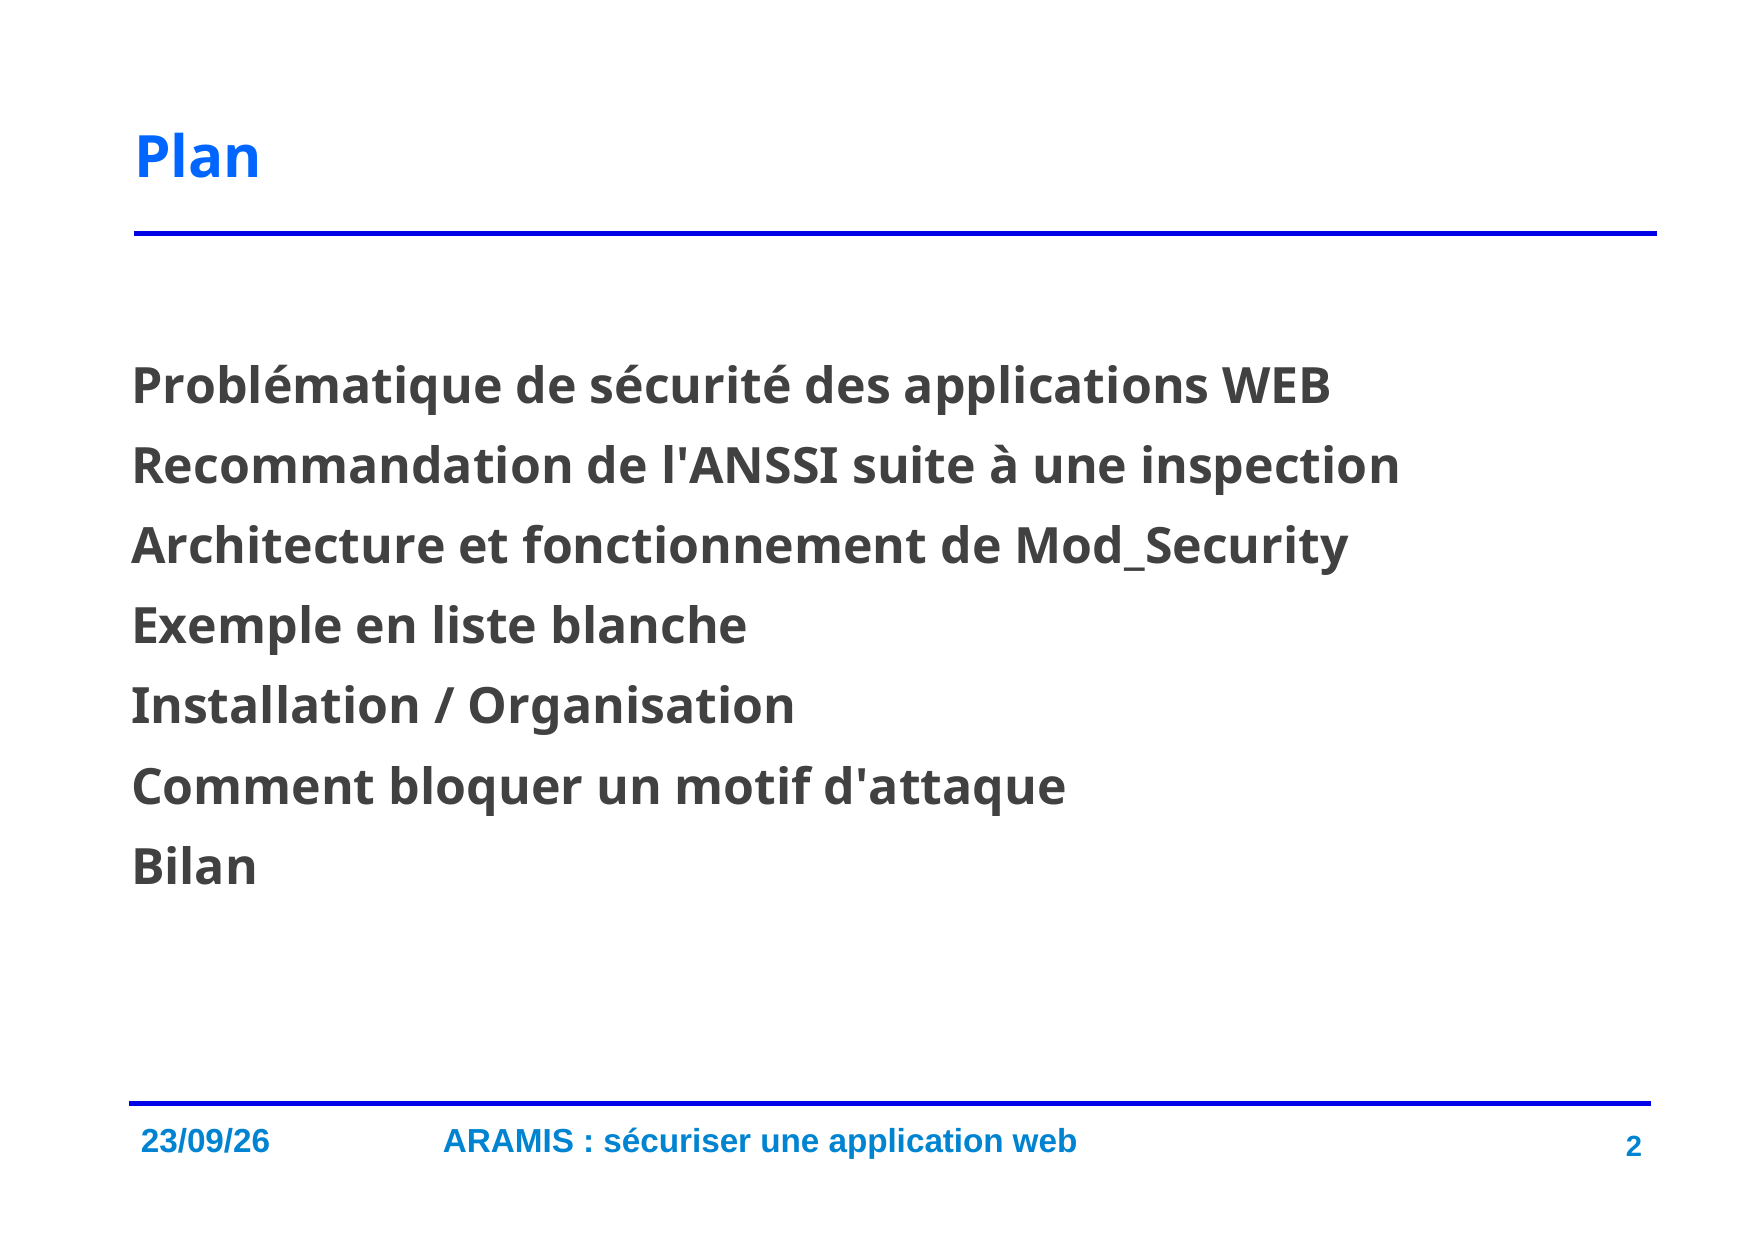

# Plan
Problématique de sécurité des applications WEB
Recommandation de l'ANSSI suite à une inspection
Architecture et fonctionnement de Mod_Security
Exemple en liste blanche
Installation / Organisation
Comment bloquer un motif d'attaque
Bilan
ARAMIS : sécuriser une application web
2